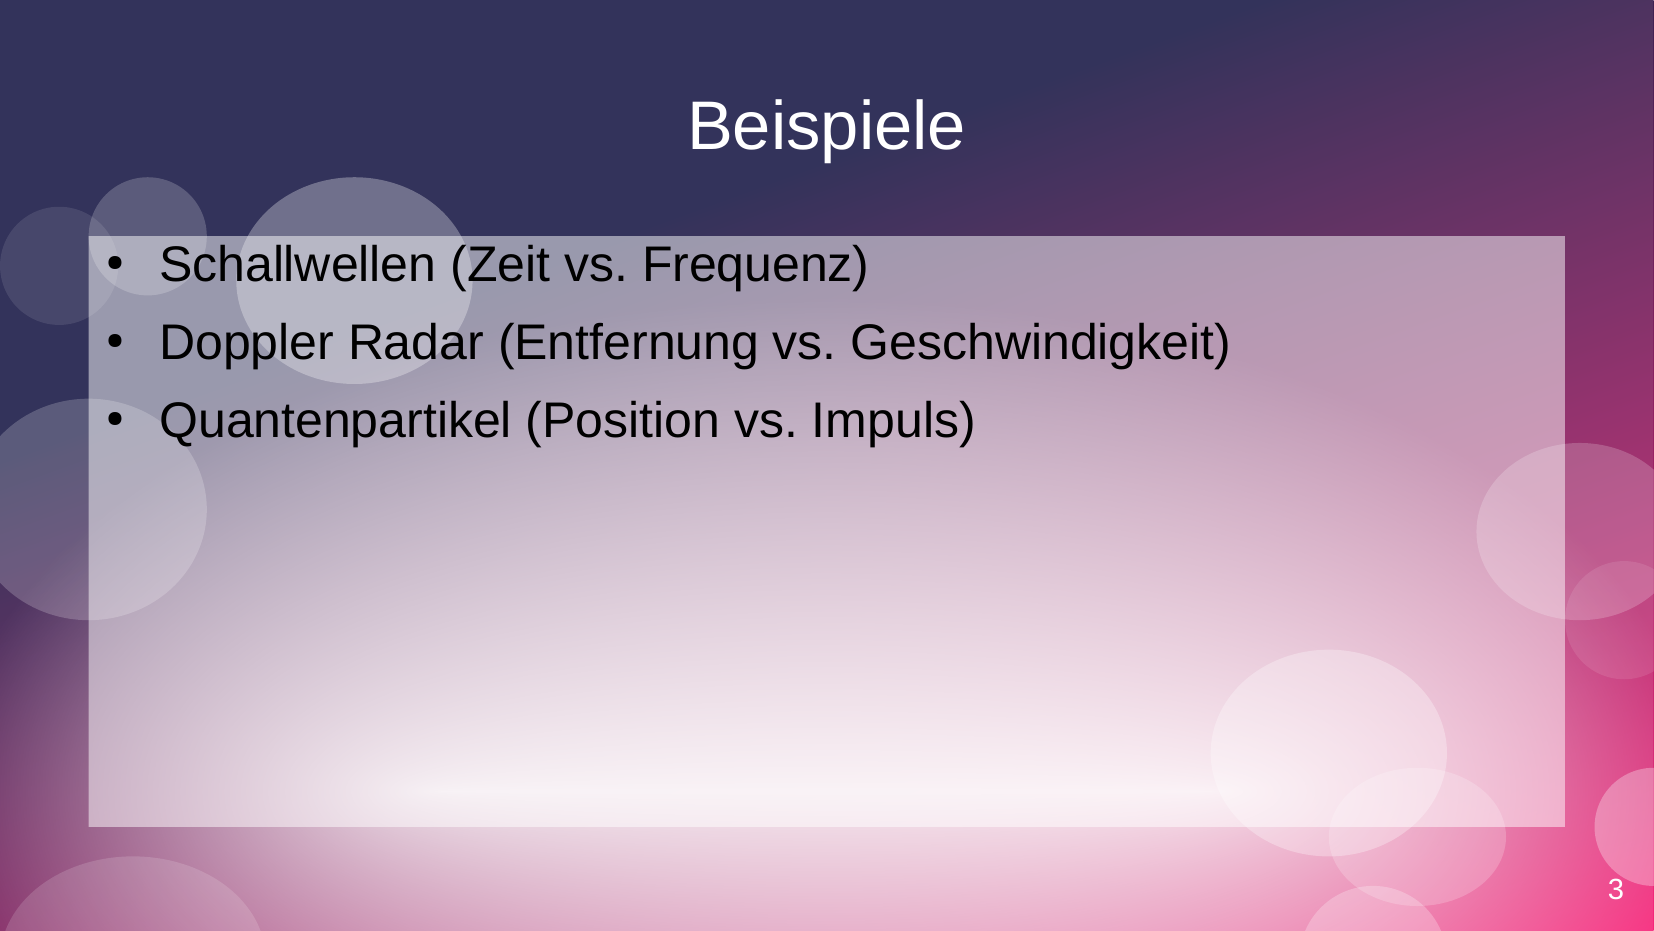

# Beispiele
Schallwellen (Zeit vs. Frequenz)
Doppler Radar (Entfernung vs. Geschwindigkeit)
Quantenpartikel (Position vs. Impuls)